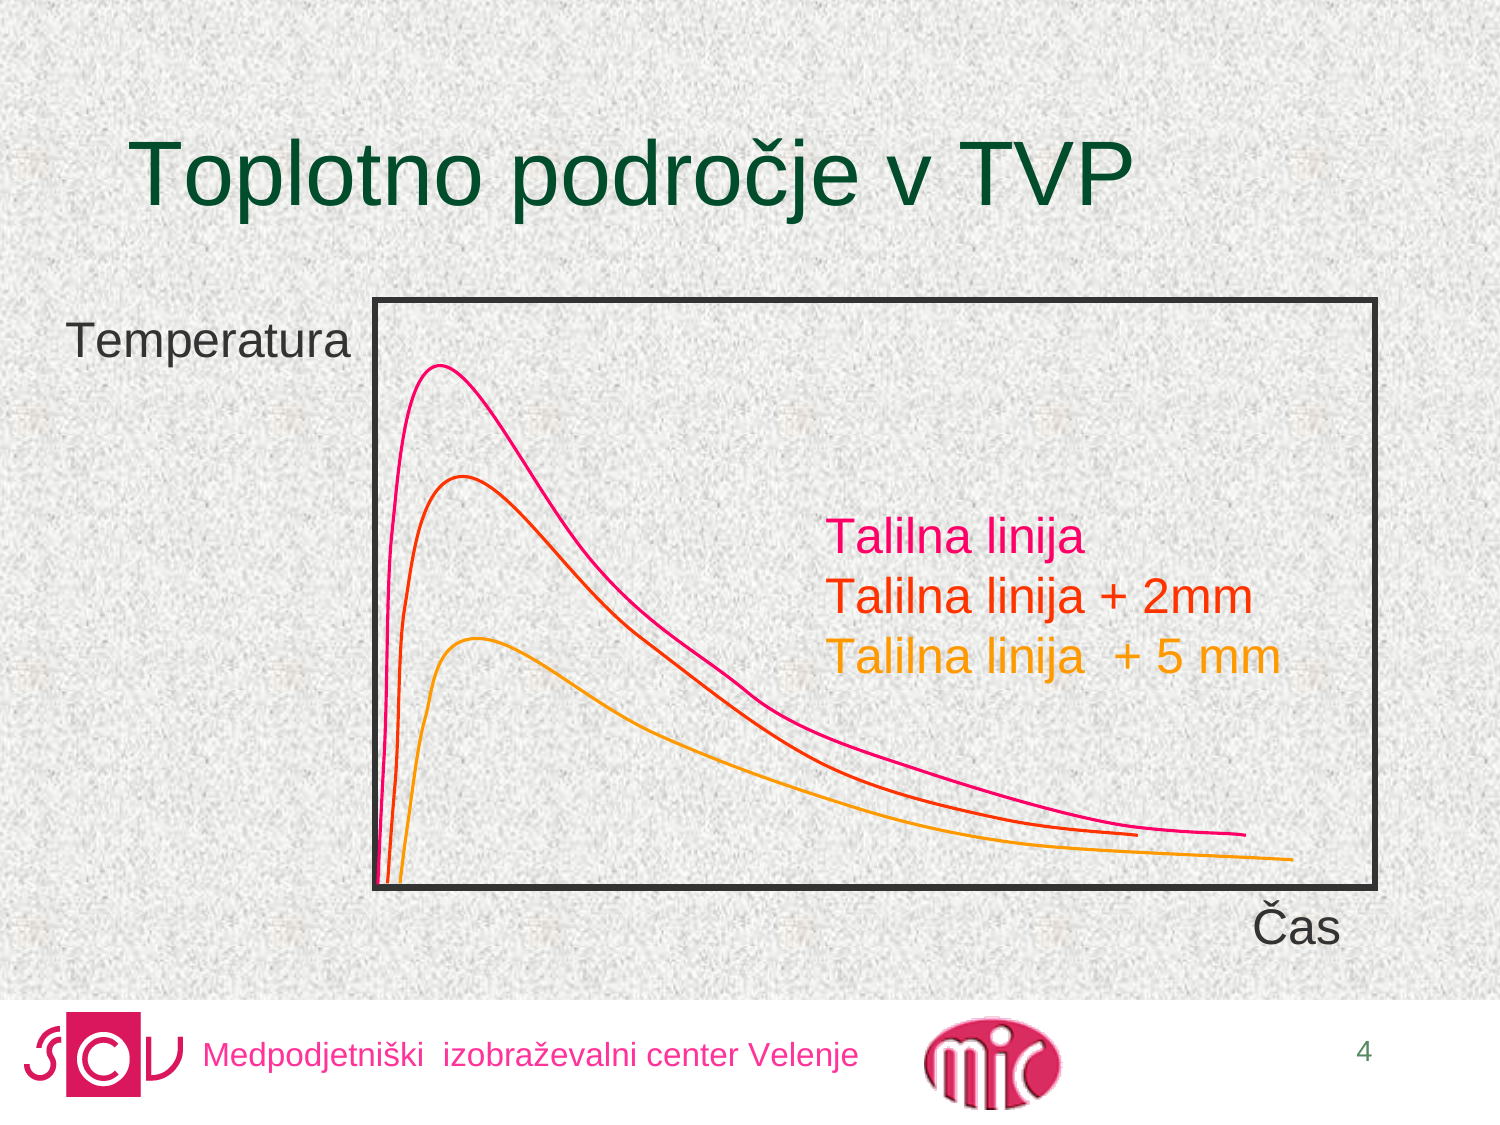

# Toplotno področje v TVP
Temperatura
Talilna linija
Talilna linija + 2mm
Talilna linija + 5 mm
Čas
2